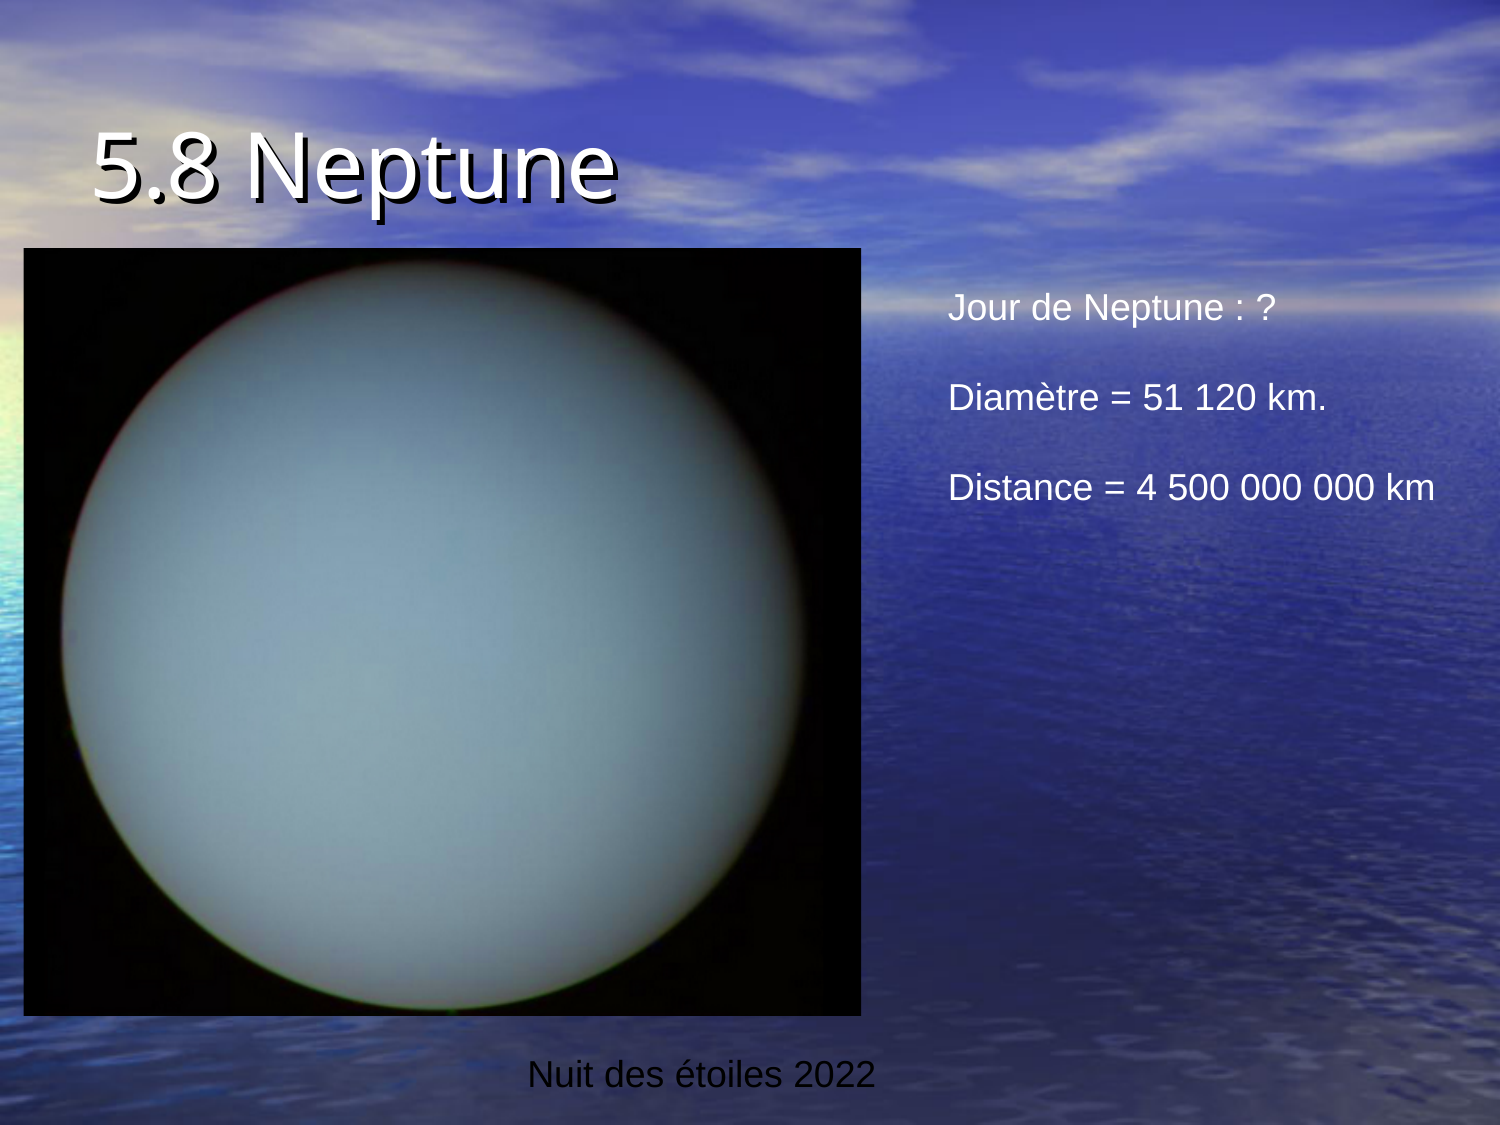

# 5.8 Neptune
Jour de Neptune : ?
Diamètre = 51 120 km.
Distance = 4 500 000 000 km
Nuit des étoiles 2022